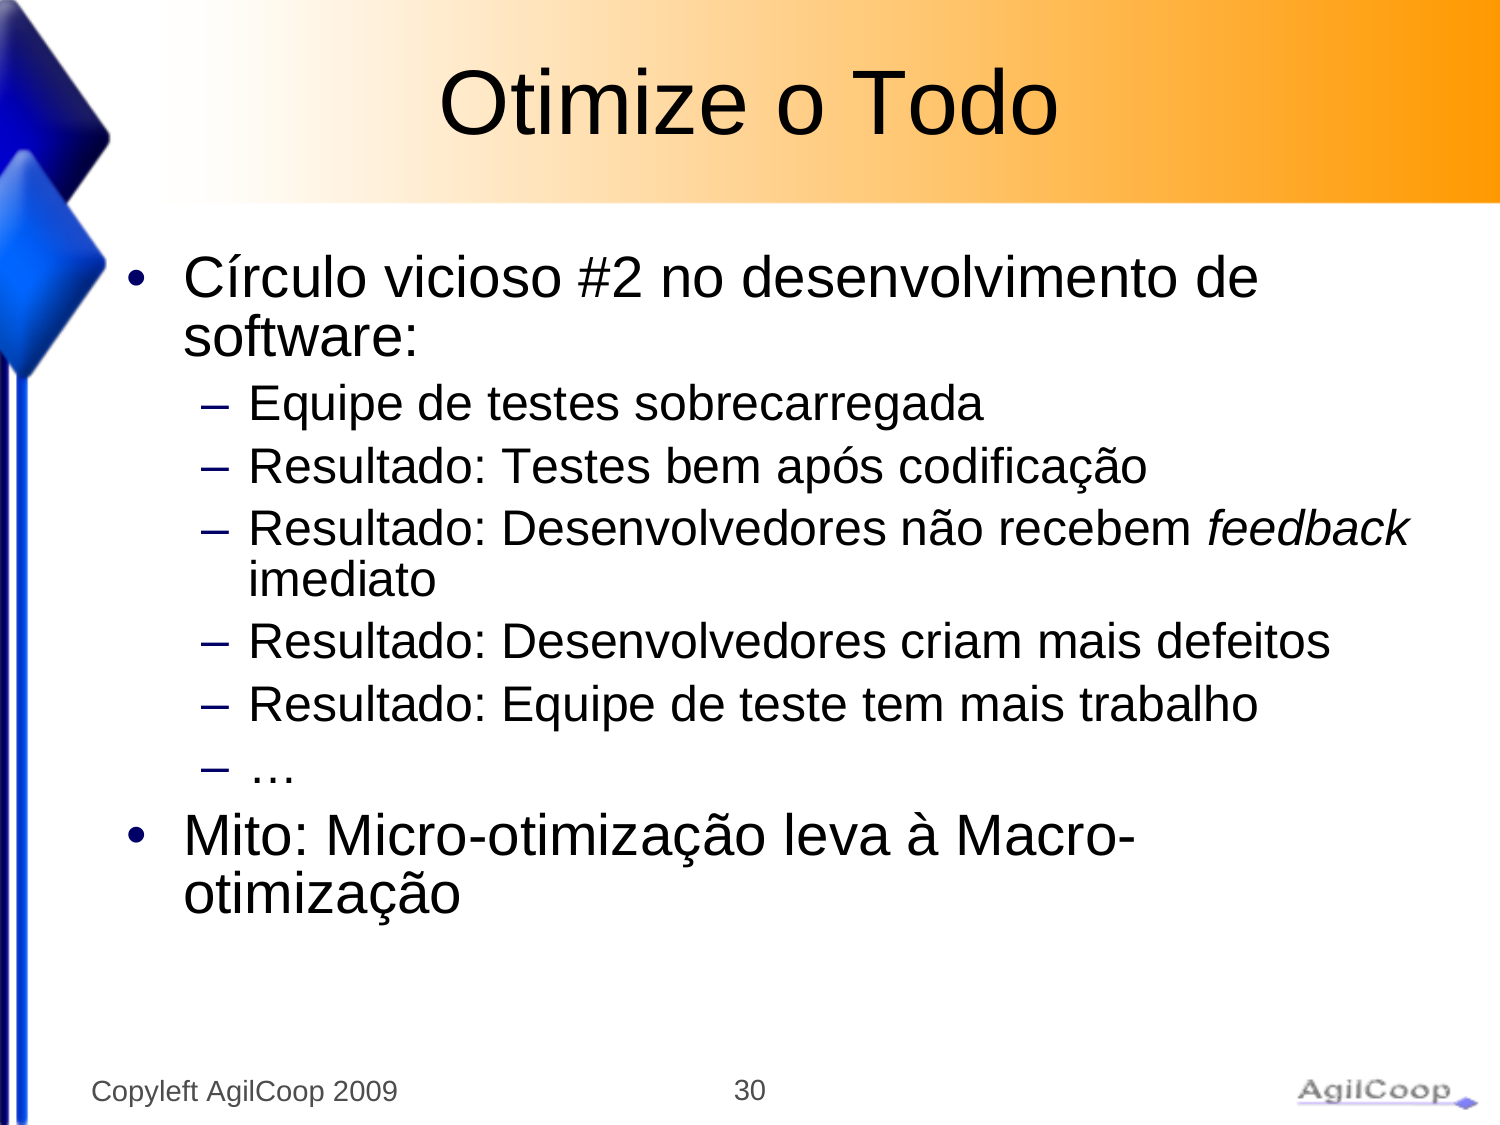

# Otimize o Todo
Círculo vicioso #2 no desenvolvimento de software:
Equipe de testes sobrecarregada
Resultado: Testes bem após codificação
Resultado: Desenvolvedores não recebem feedback imediato
Resultado: Desenvolvedores criam mais defeitos
Resultado: Equipe de teste tem mais trabalho
…
Mito: Micro-otimização leva à Macro-otimização
Copyleft AgilCoop 2009
30